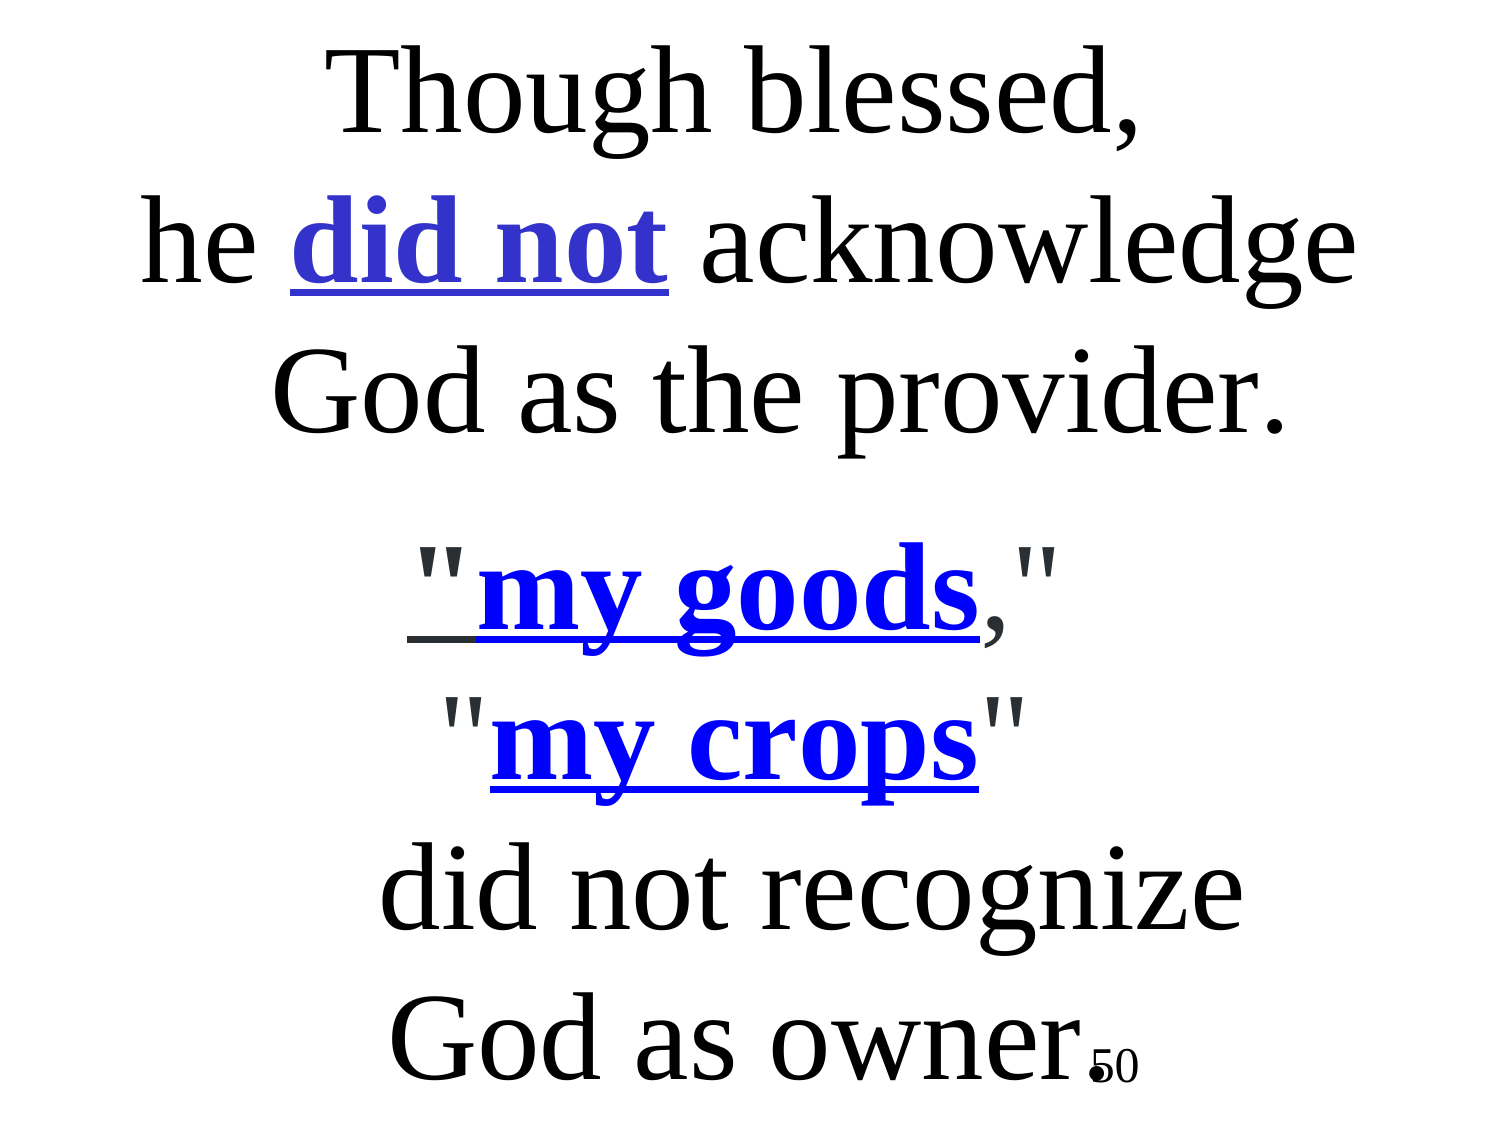

Though blessed,
he did not acknowledge
 God as the provider.
"my goods,"
"my crops"
 did not recognize
God as owner.
50